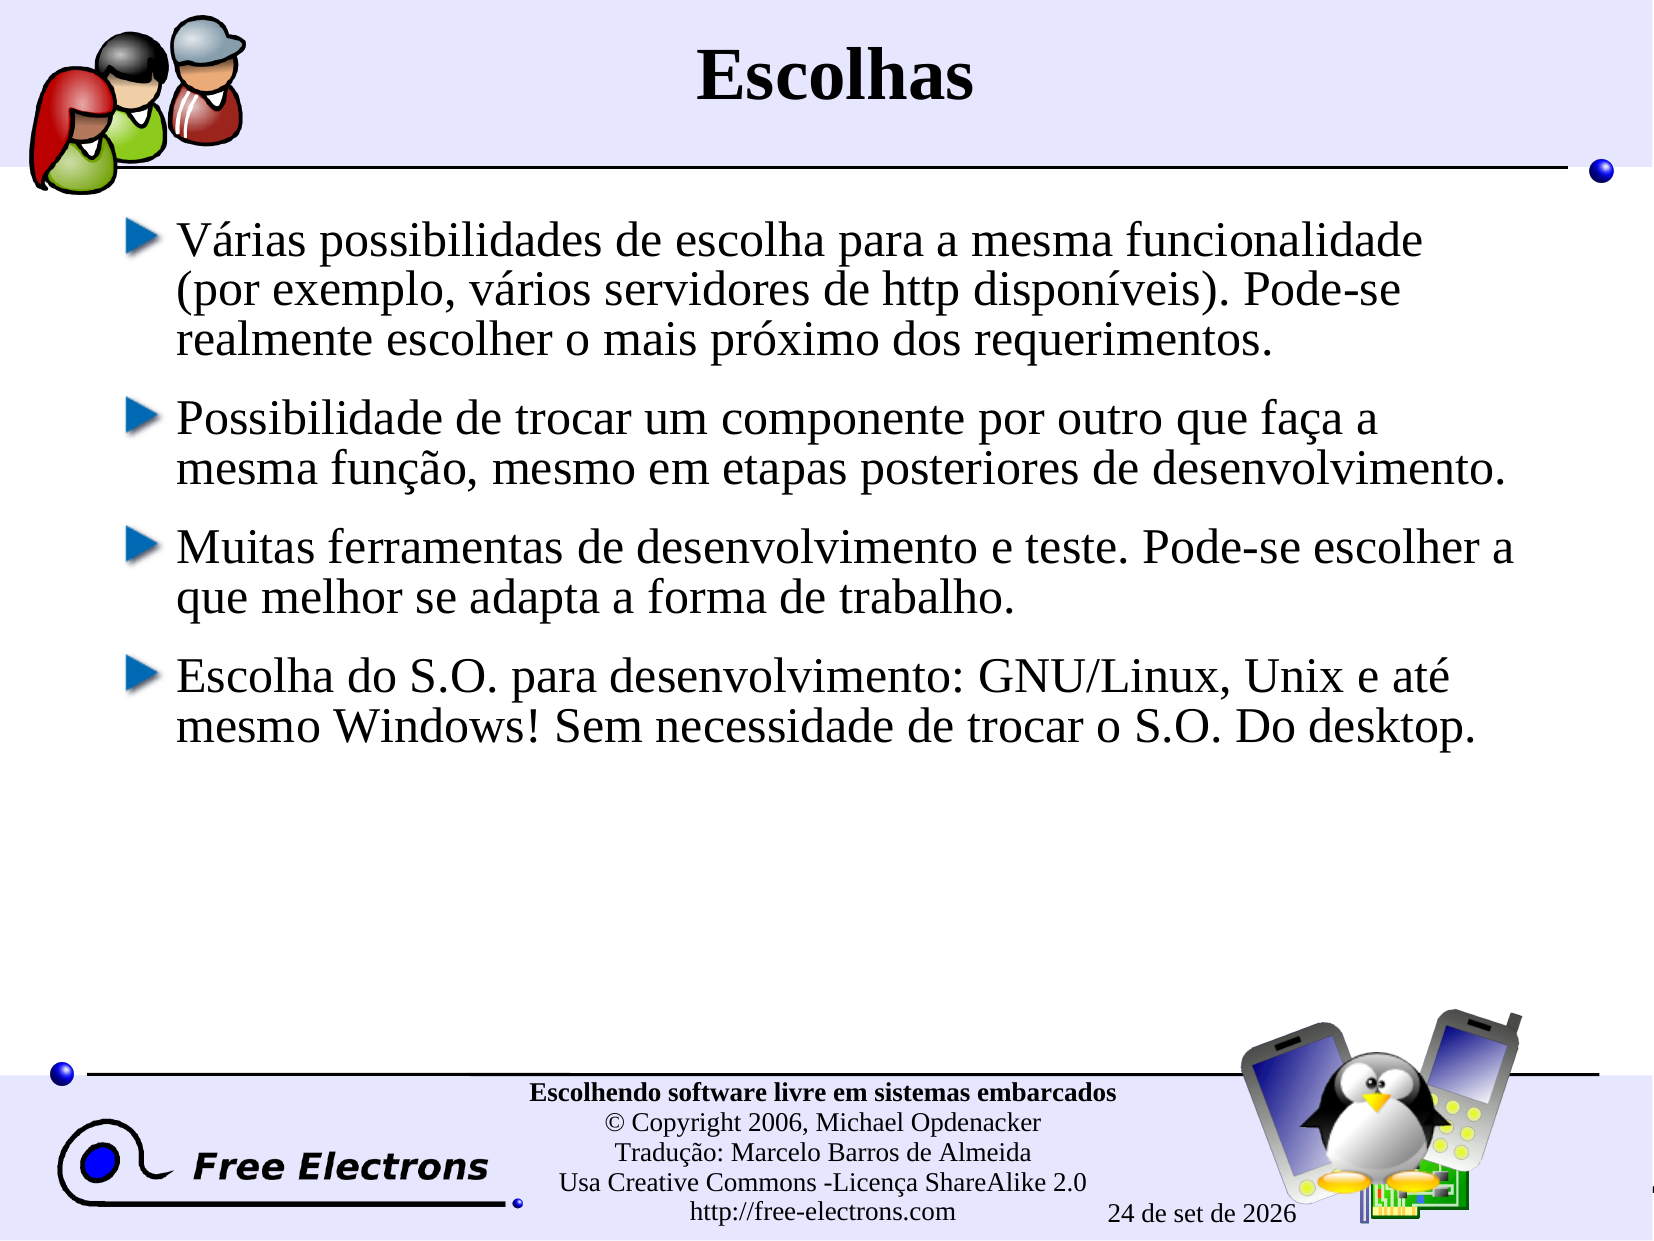

# Escolhas
Várias possibilidades de escolha para a mesma funcionalidade (por exemplo, vários servidores de http disponíveis). Pode-se realmente escolher o mais próximo dos requerimentos.
Possibilidade de trocar um componente por outro que faça a mesma função, mesmo em etapas posteriores de desenvolvimento.
Muitas ferramentas de desenvolvimento e teste. Pode-se escolher a que melhor se adapta a forma de trabalho.
Escolha do S.O. para desenvolvimento: GNU/Linux, Unix e até mesmo Windows! Sem necessidade de trocar o S.O. Do desktop.